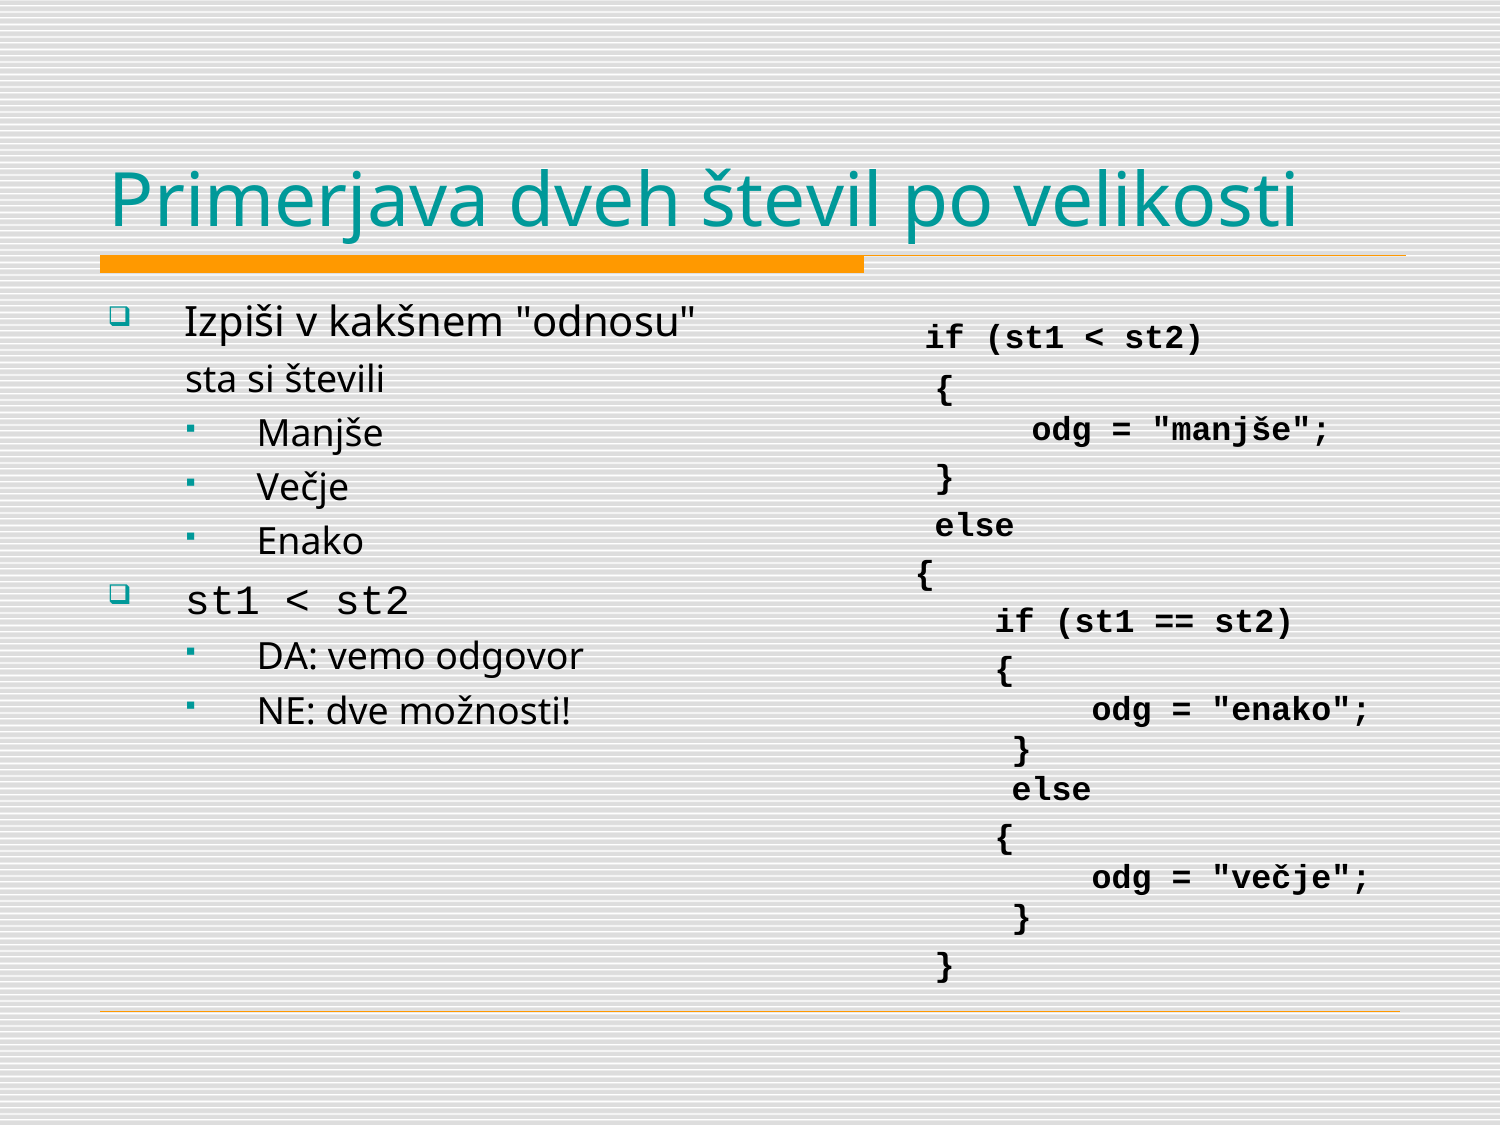

# Primerjava dveh števil po velikosti
Izpiši v kakšnem "odnosu"
sta si števili
Manjše
Večje
Enako
st1 < st2
DA: vemo odgovor
NE: dve možnosti!
 if (st1 < st2)
 {
 odg = "manjše";
 }
 else
 {
 if (st1 == st2)
 {
 odg = "enako";
 }
 else
 {
 odg = "večje";
 }
 }